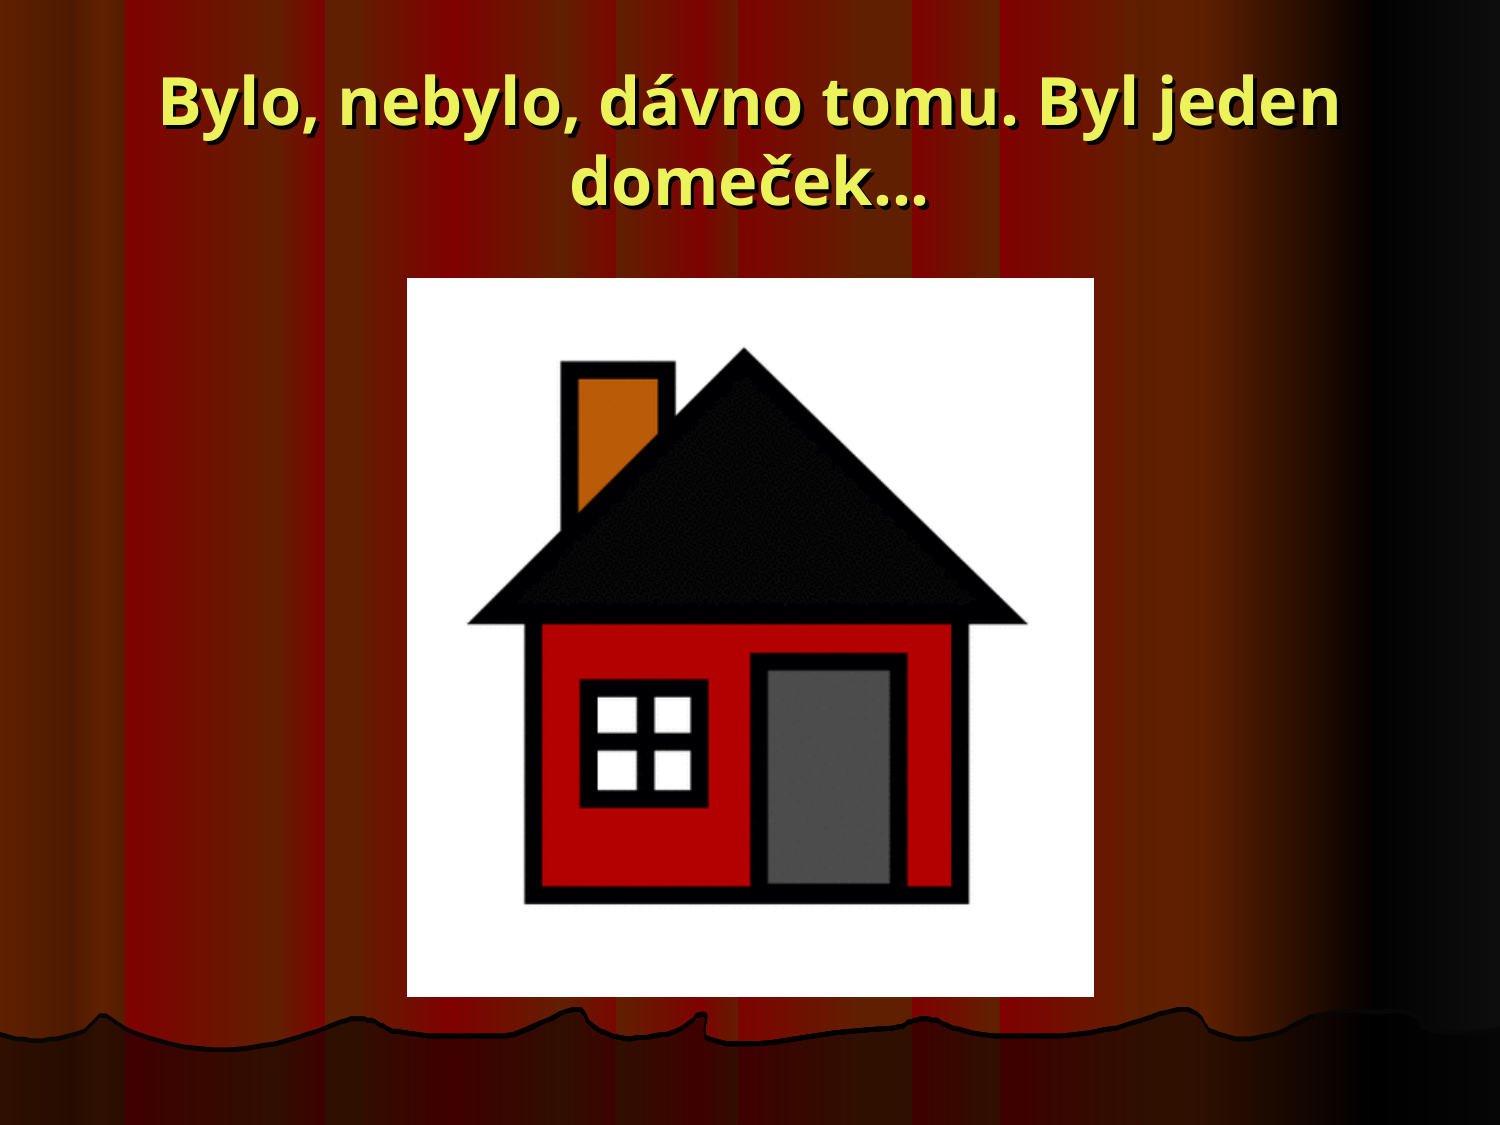

# Bylo, nebylo, dávno tomu. Byl jeden domeček...